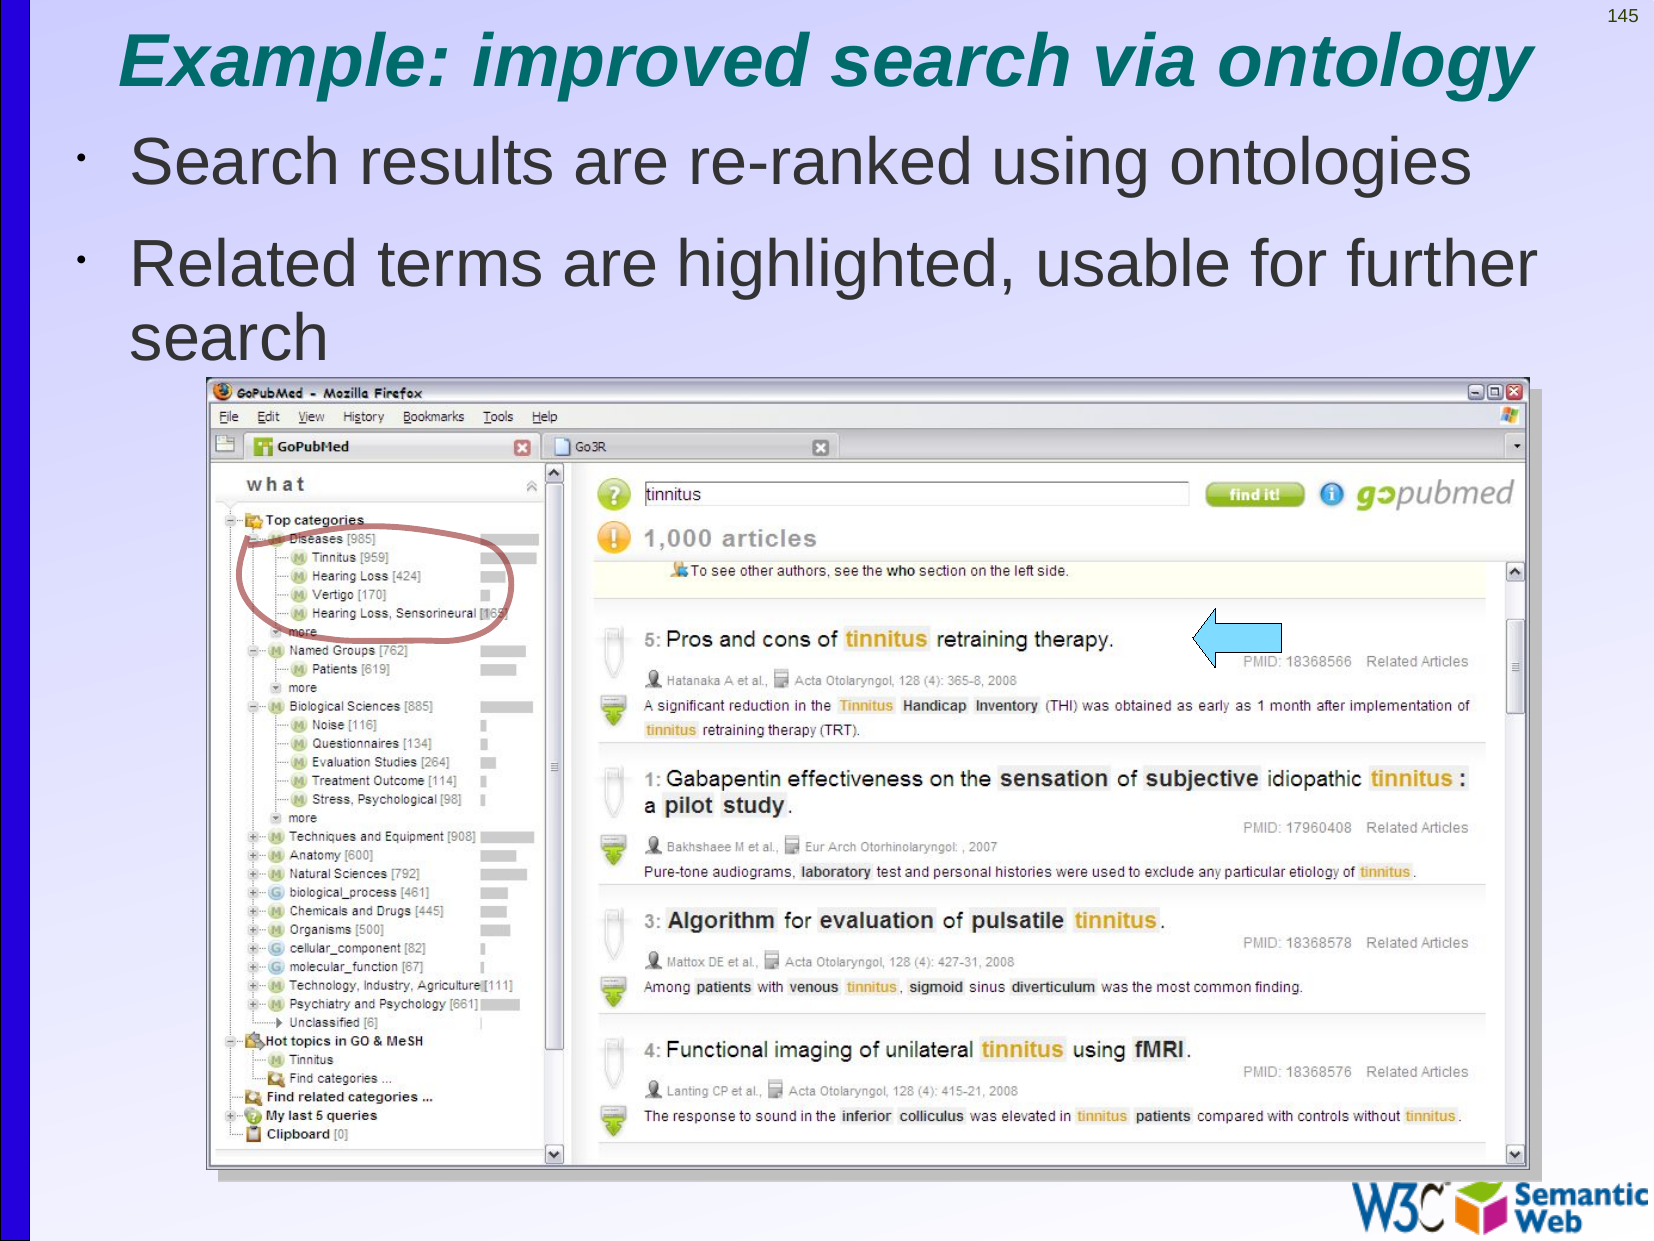

# Example: improved search via ontology
Search results are re-ranked using ontologies
Related terms are highlighted, usable for further search